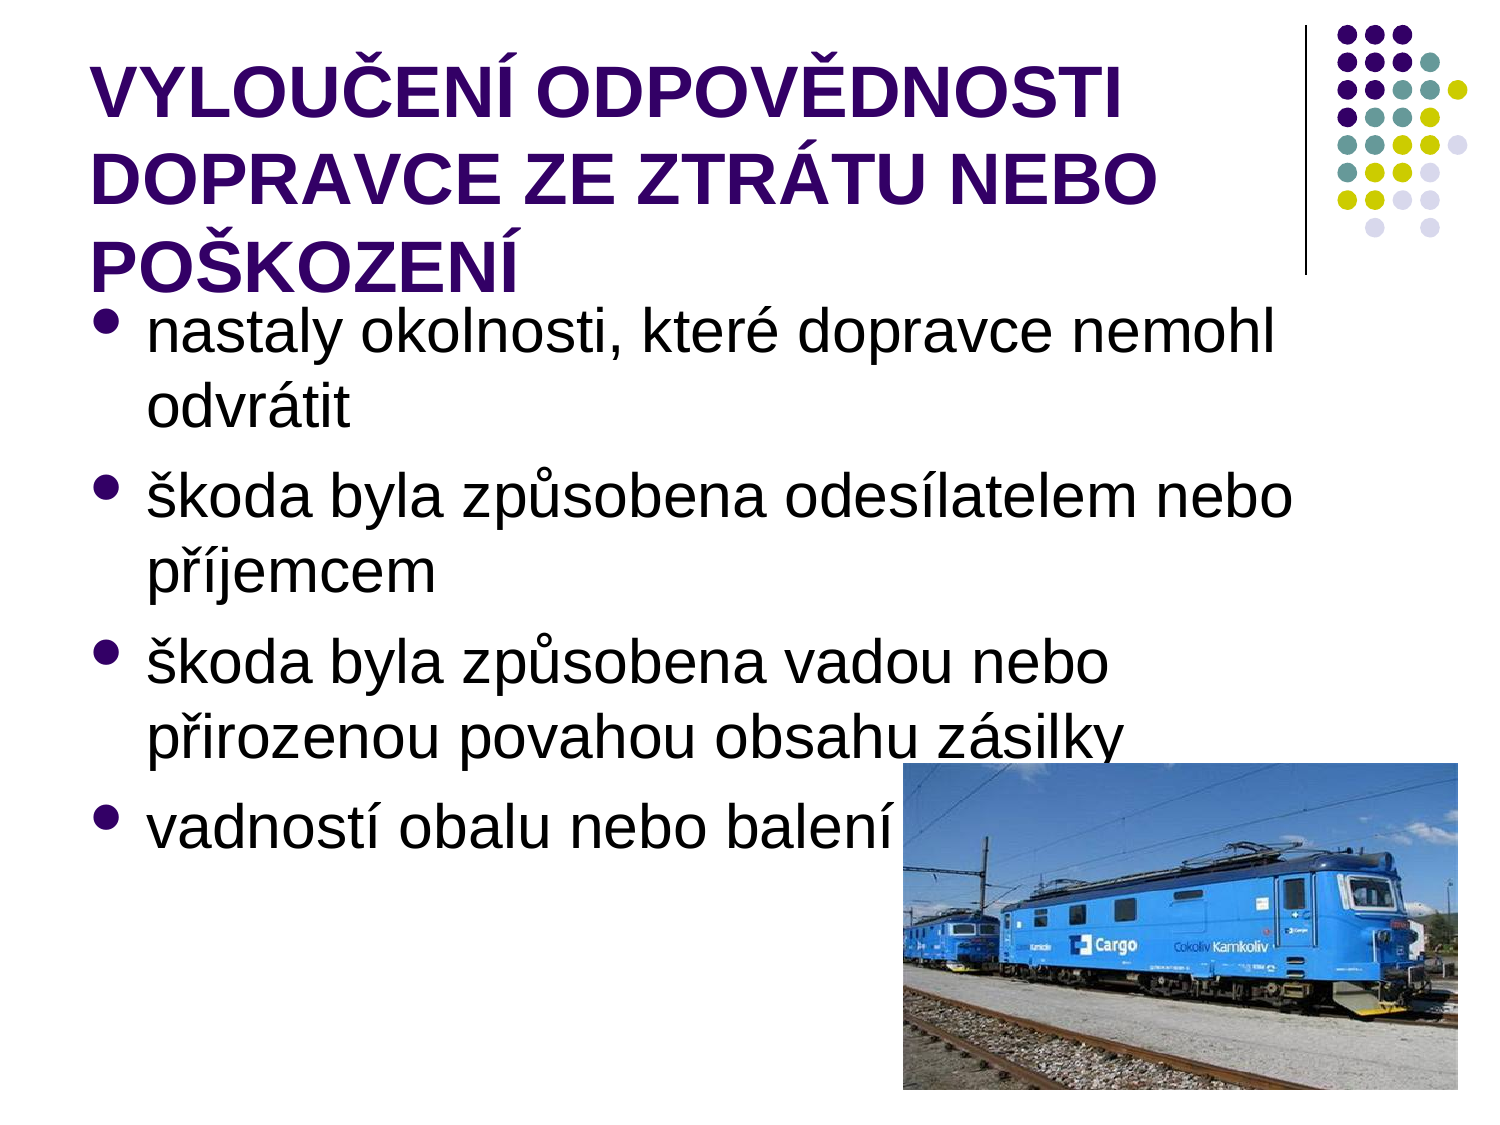

# VYLOUČENÍ ODPOVĚDNOSTI DOPRAVCE ZE ZTRÁTU NEBO POŠKOZENÍ
nastaly okolnosti, které dopravce nemohl odvrátit
škoda byla způsobena odesílatelem nebo příjemcem
škoda byla způsobena vadou nebo přirozenou povahou obsahu zásilky
vadností obalu nebo balení